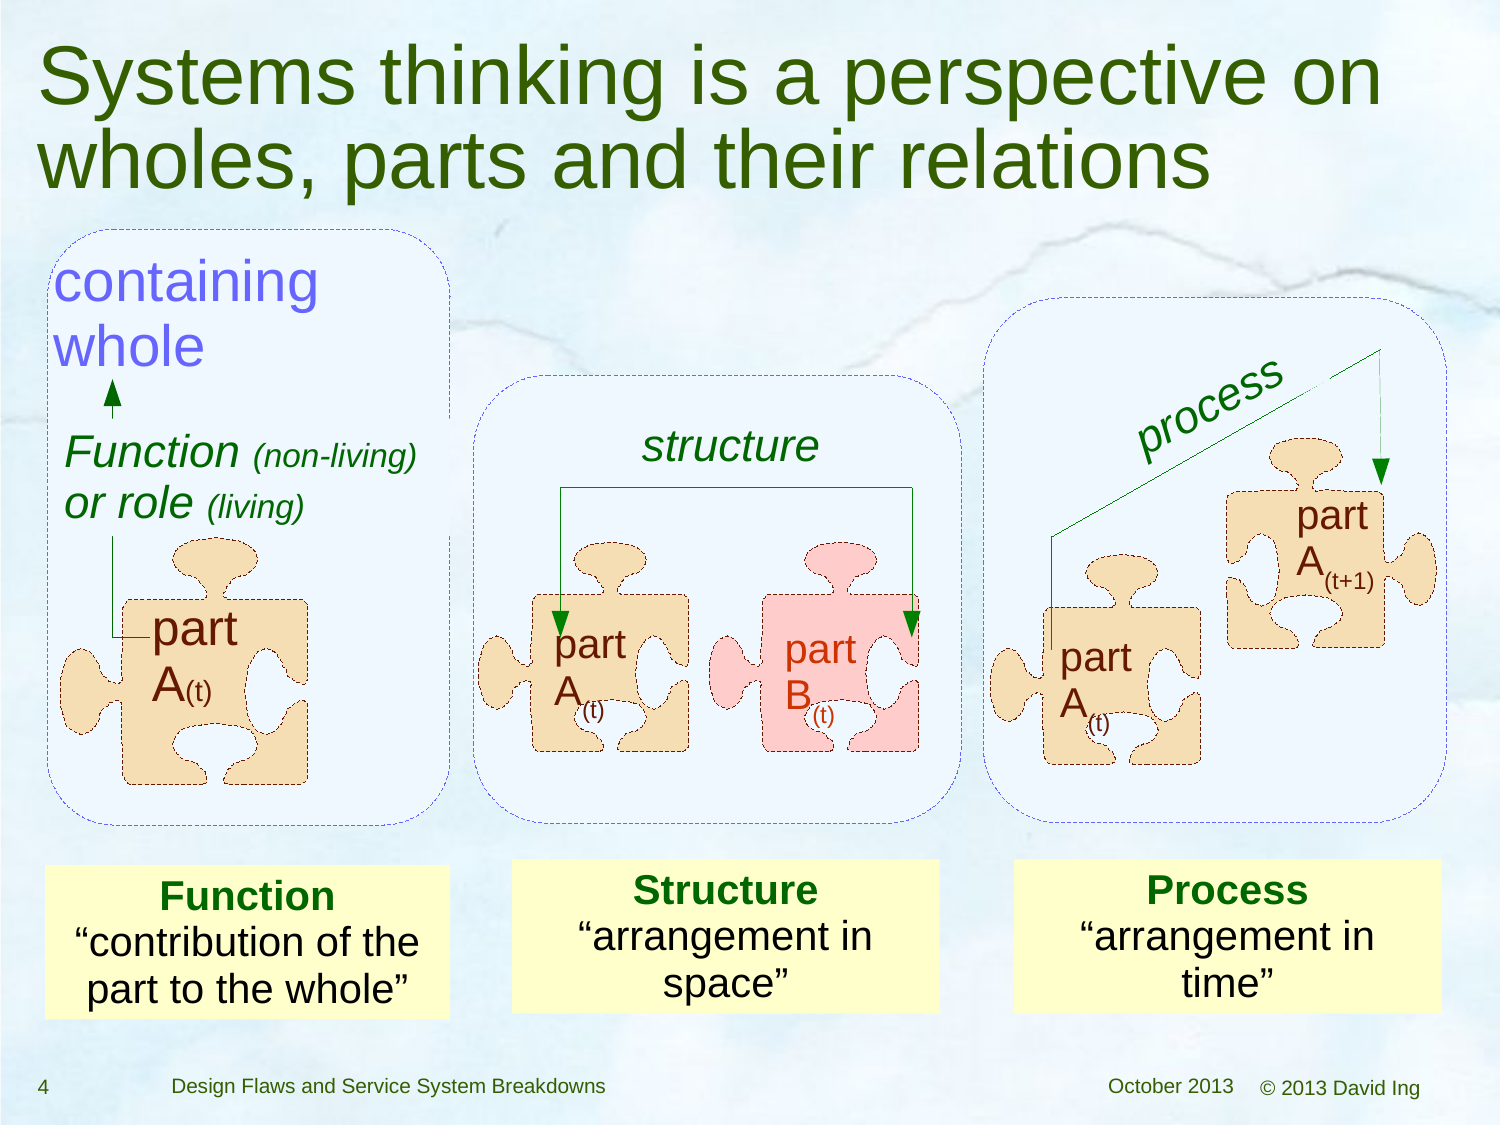

# Systems thinking is a perspective on wholes, parts and their relations
containing
whole
process
structure
Function (non-living)
or role (living)
part
A(t+1)
part
A(t)
part
A(t)
part
B(t)
part
A(t)
Structure
“arrangement in space”
Process
“arrangement in time”
Function
“contribution of the part to the whole”
Design Flaws and Service System Breakdowns
October 2013
4